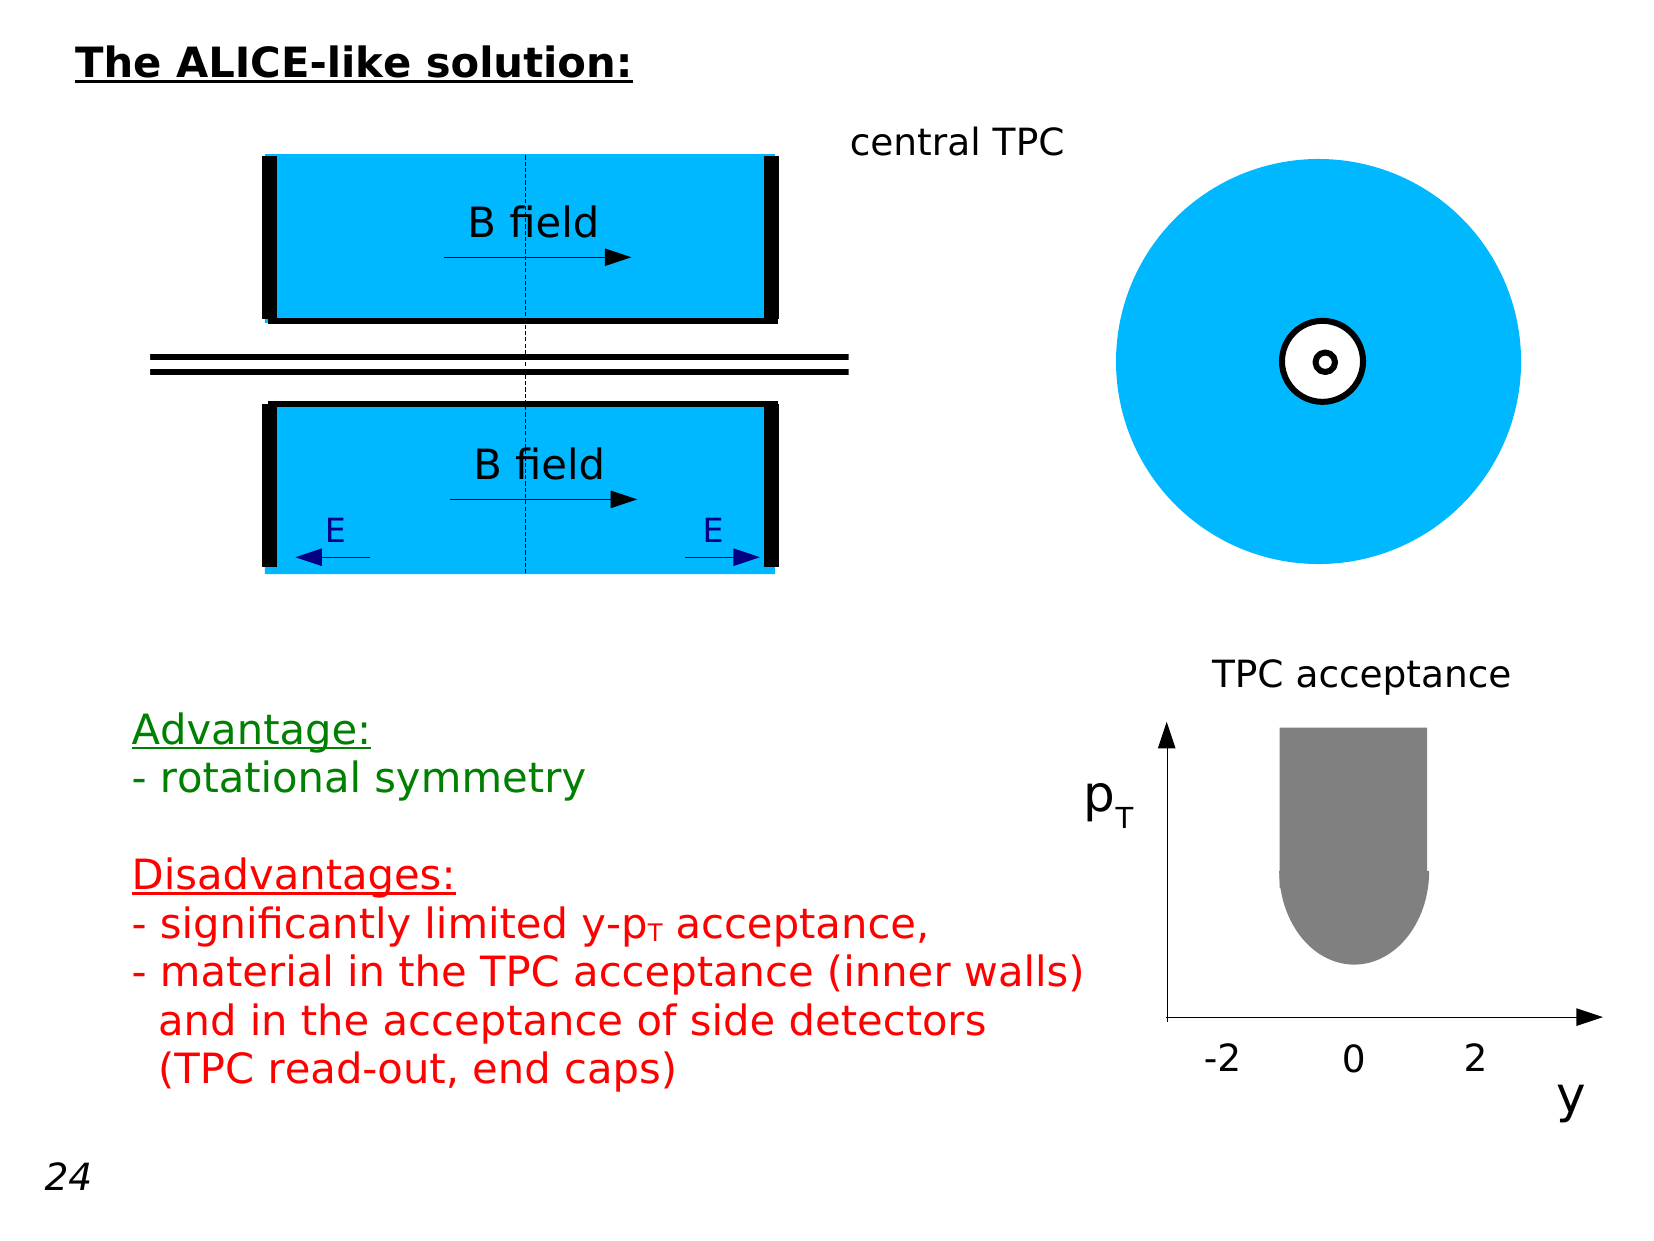

The ALICE-like solution:
central TPC
B field
B field
E
E
TPC acceptance
Advantage:
- rotational symmetry
Disadvantages:
- significantly limited y-pT acceptance,
- material in the TPC acceptance (inner walls)
 and in the acceptance of side detectors
 (TPC read-out, end caps)
pT
-2
2
0
y